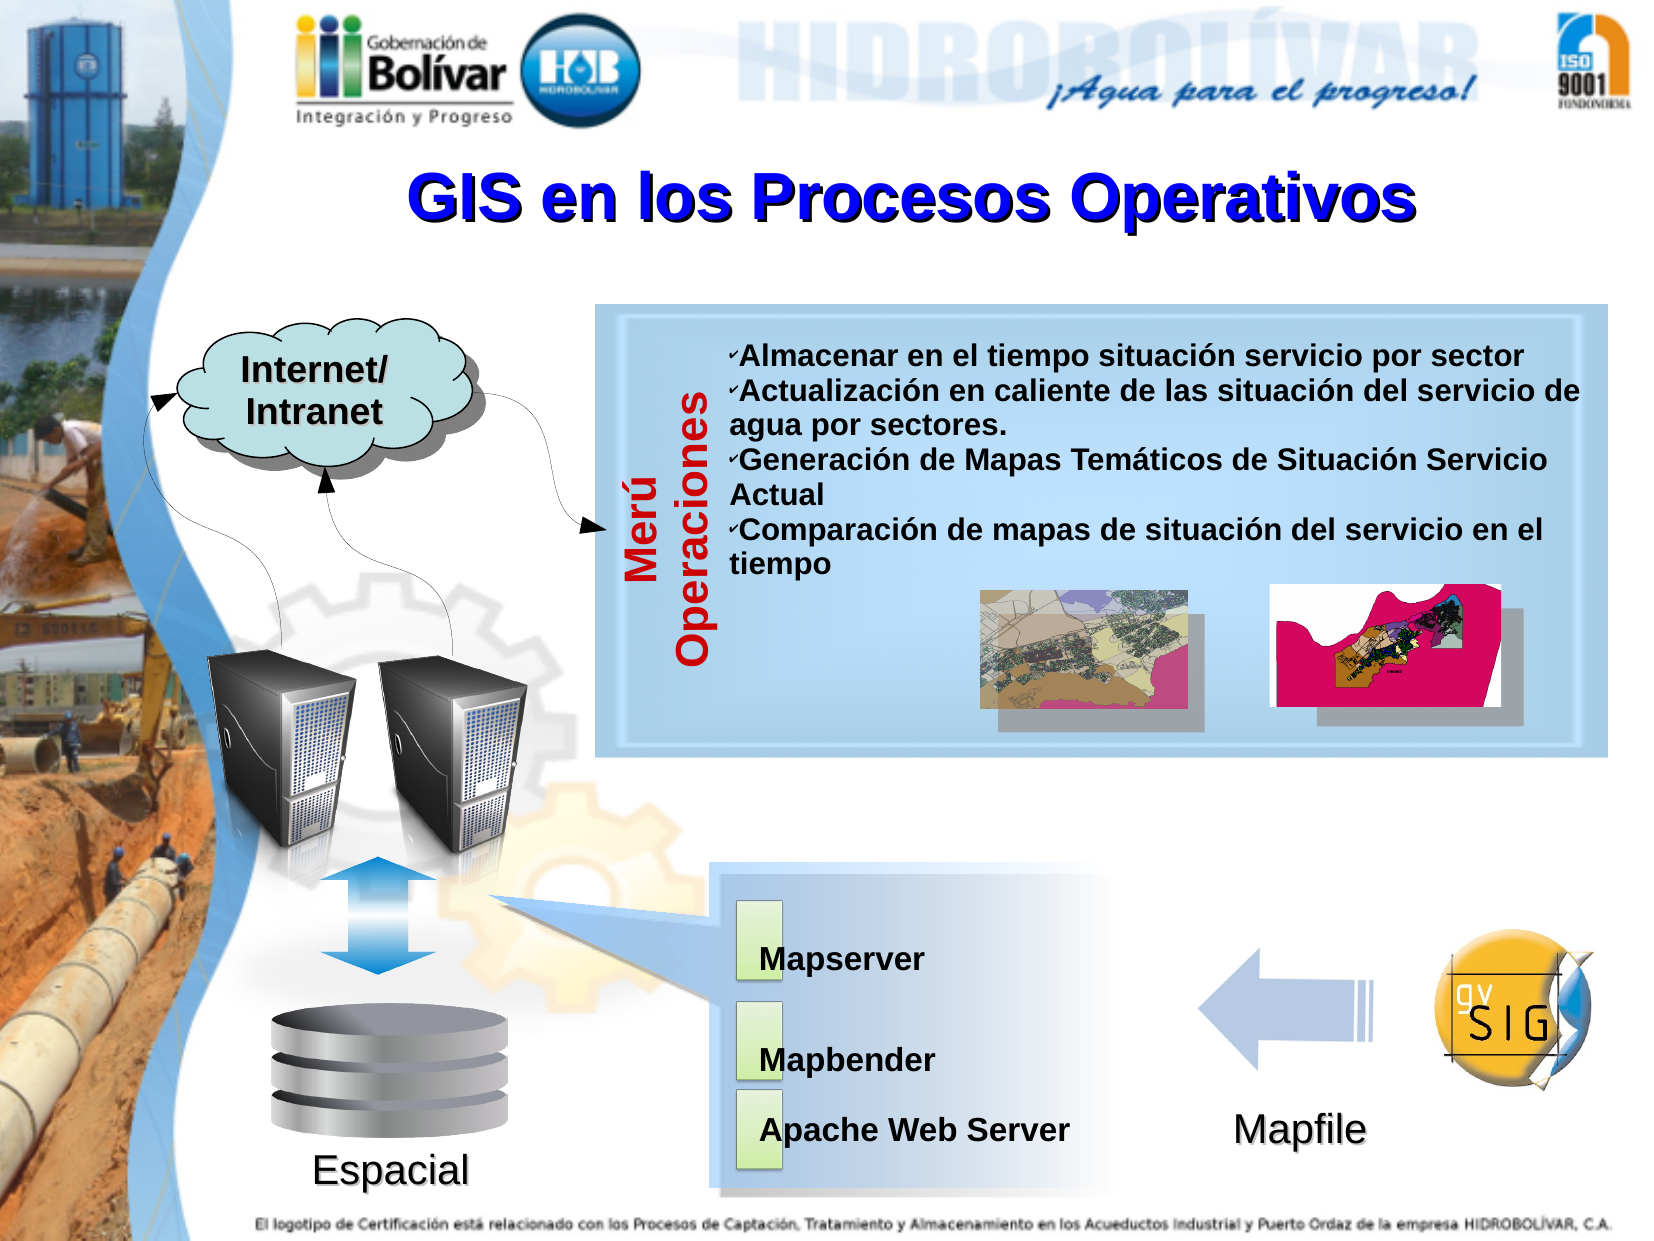

# GIS en los Procesos Operativos
Merú Operaciones
Internet/
Intranet
Almacenar en el tiempo situación servicio por sector
Actualización en caliente de las situación del servicio de agua por sectores.
Generación de Mapas Temáticos de Situación Servicio Actual
Comparación de mapas de situación del servicio en el tiempo
Mapserver
Mapbender
Mapfile
Apache Web Server
Espacial